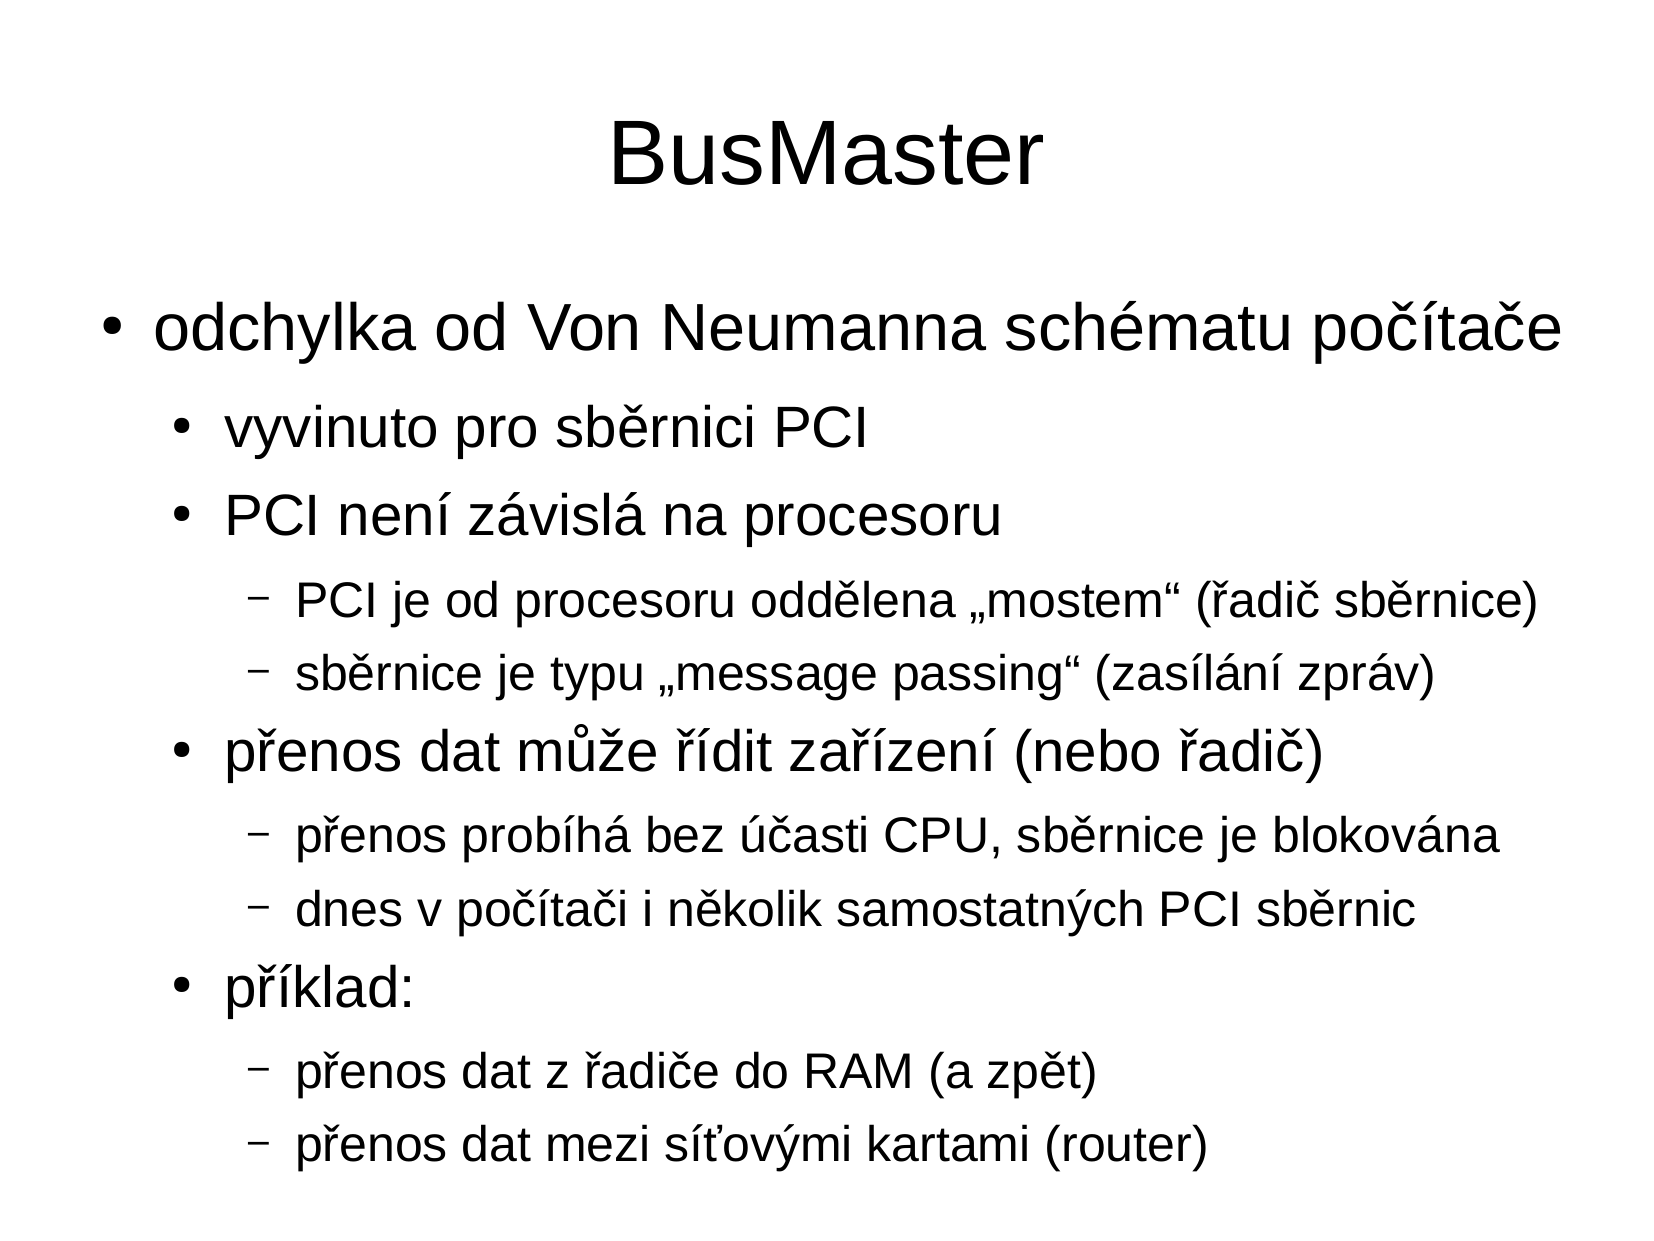

# BusMaster
odchylka od Von Neumanna schématu počítače
vyvinuto pro sběrnici PCI
PCI není závislá na procesoru
PCI je od procesoru oddělena „mostem“ (řadič sběrnice)
sběrnice je typu „message passing“ (zasílání zpráv)
přenos dat může řídit zařízení (nebo řadič)
přenos probíhá bez účasti CPU, sběrnice je blokována
dnes v počítači i několik samostatných PCI sběrnic
příklad:
přenos dat z řadiče do RAM (a zpět)
přenos dat mezi síťovými kartami (router)